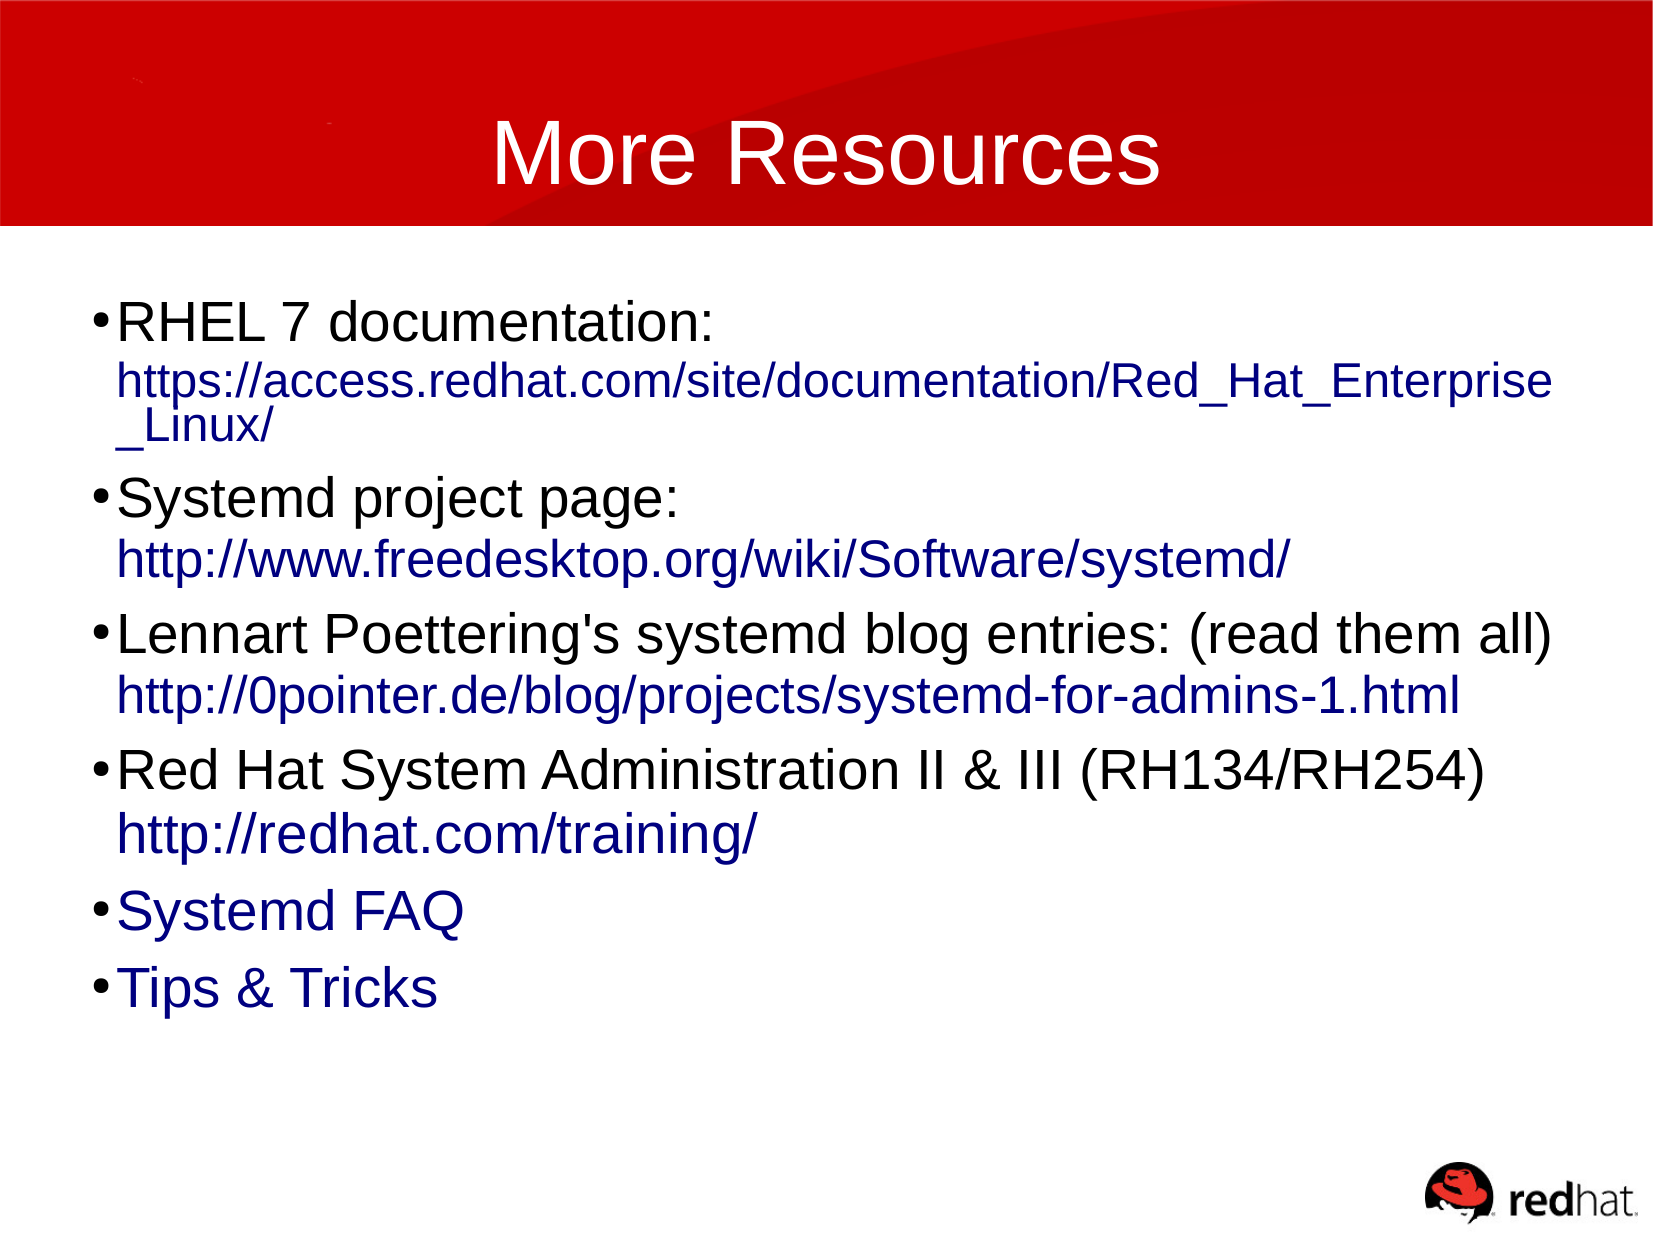

# More Resources
RHEL 7 documentation: https://access.redhat.com/site/documentation/Red_Hat_Enterprise_Linux/
Systemd project page: http://www.freedesktop.org/wiki/Software/systemd/
Lennart Poettering's systemd blog entries: (read them all) http://0pointer.de/blog/projects/systemd-for-admins-1.html
Red Hat System Administration II & III (RH134/RH254) http://redhat.com/training/
Systemd FAQ
Tips & Tricks